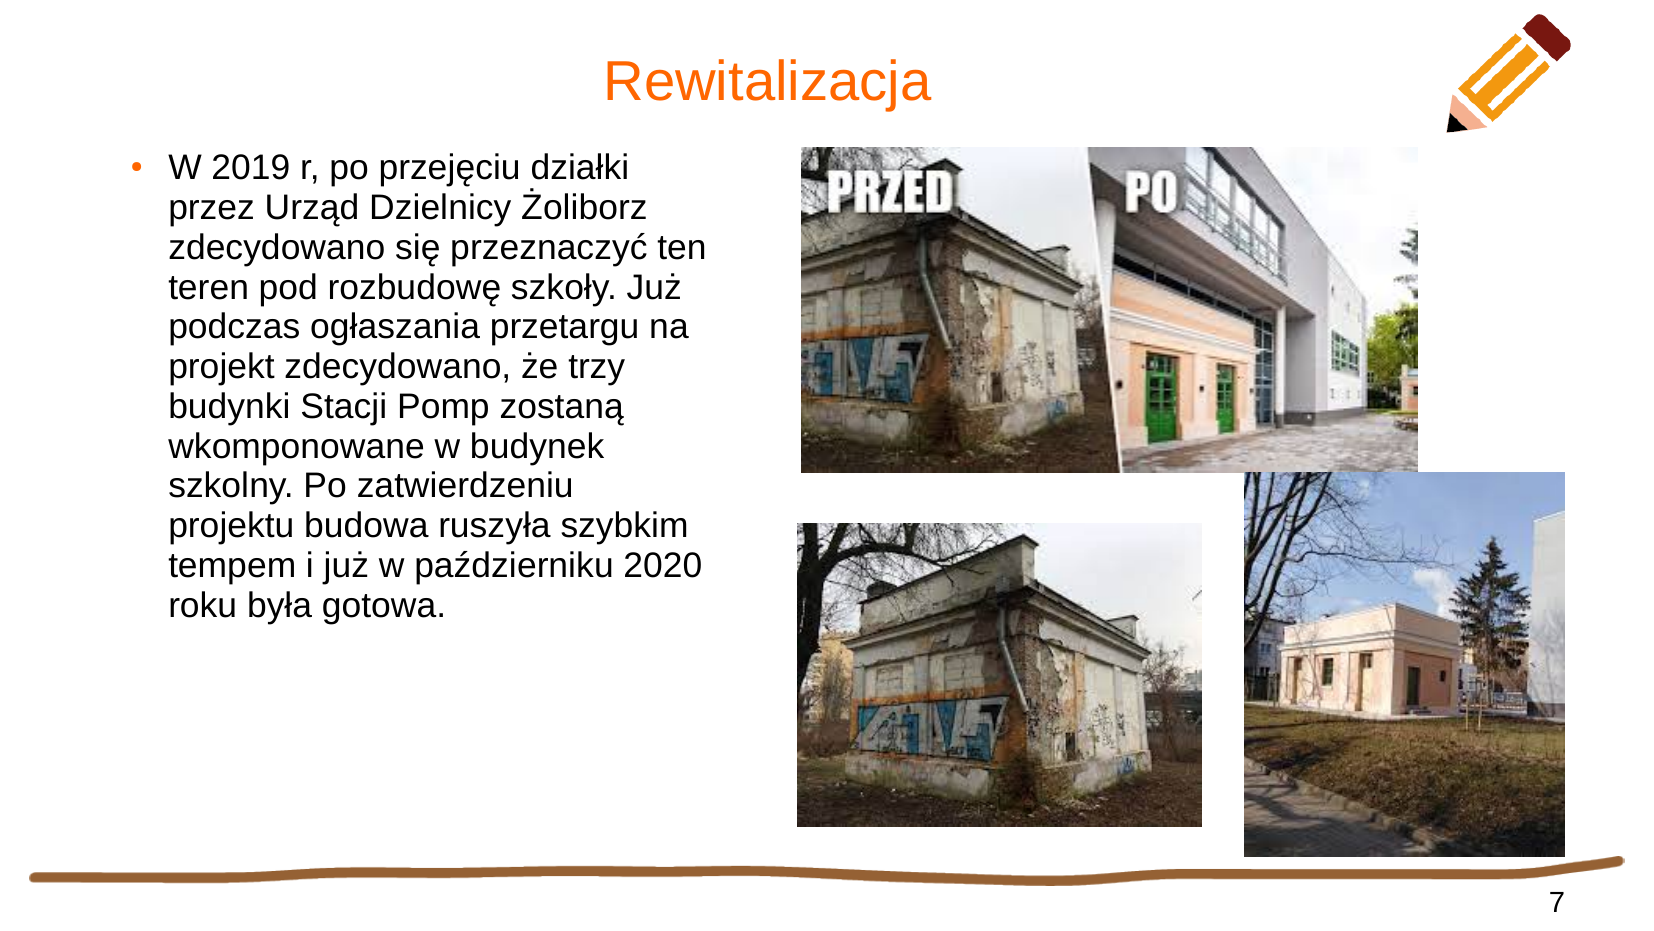

# Rewitalizacja
W 2019 r, po przejęciu działki przez Urząd Dzielnicy Żoliborz zdecydowano się przeznaczyć ten teren pod rozbudowę szkoły. Już podczas ogłaszania przetargu na projekt zdecydowano, że trzy budynki Stacji Pomp zostaną wkomponowane w budynek szkolny. Po zatwierdzeniu projektu budowa ruszyła szybkim tempem i już w październiku 2020 roku była gotowa.
7